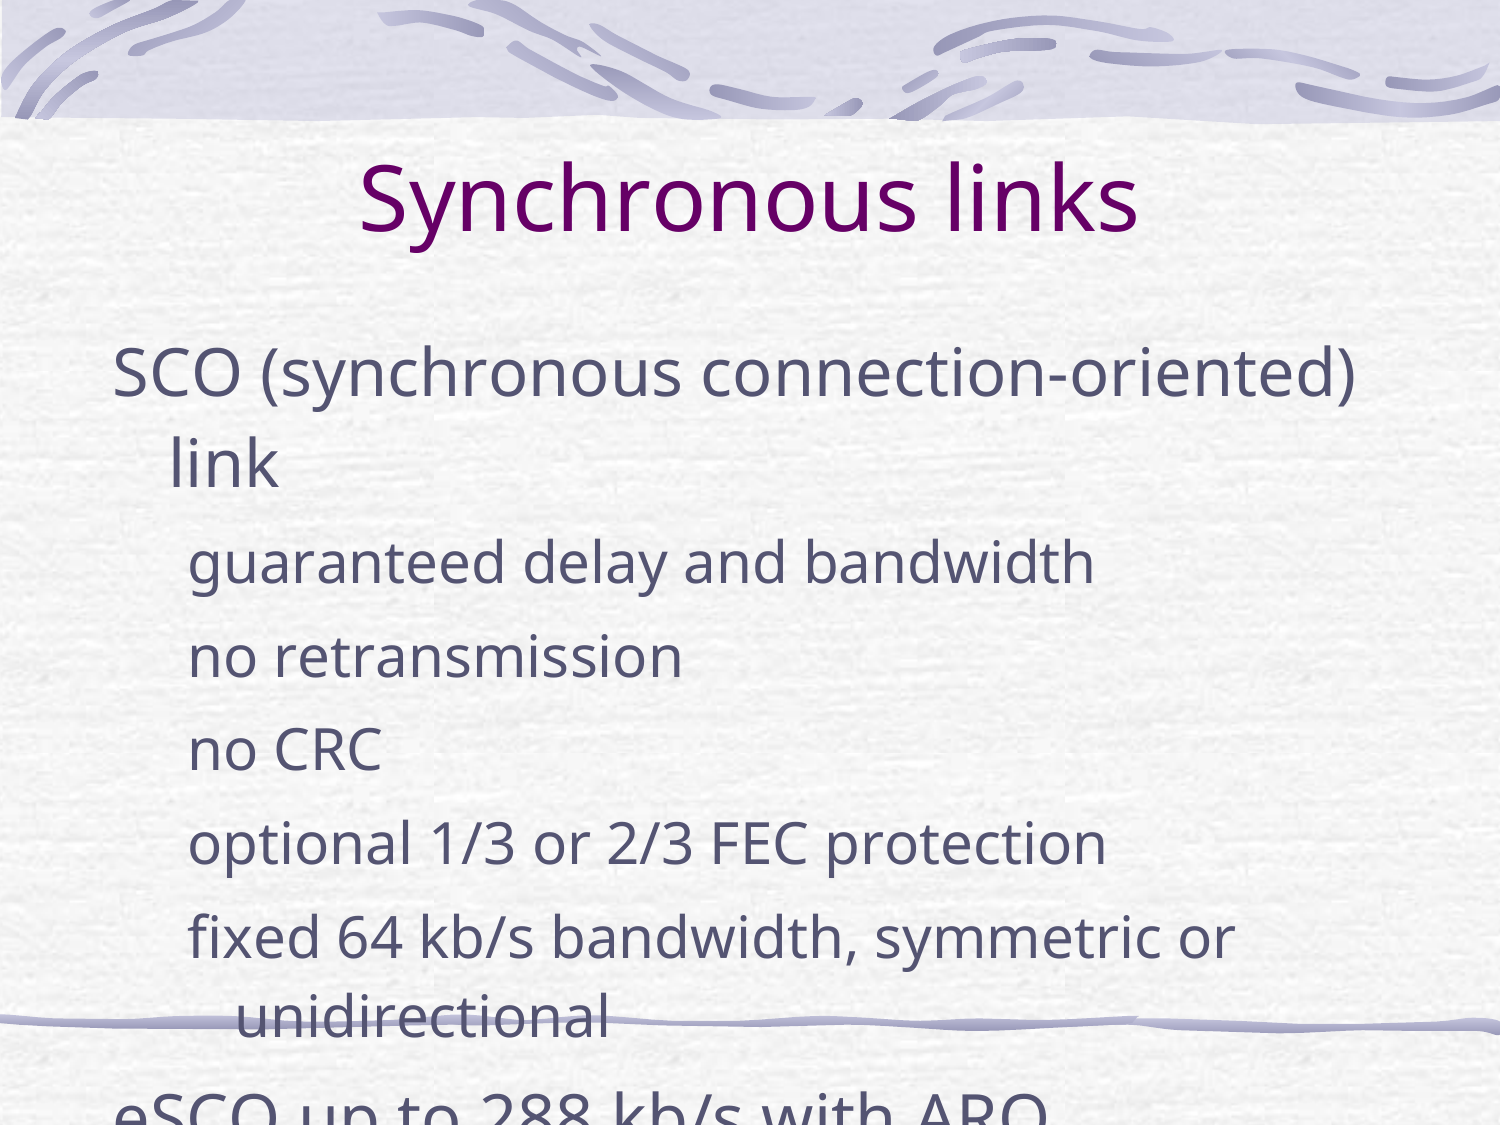

# Synchronous links
SCO (synchronous connection-oriented) link
guaranteed delay and bandwidth
no retransmission
no CRC
optional 1/3 or 2/3 FEC protection
fixed 64 kb/s bandwidth, symmetric or unidirectional
eSCO up to 288 kb/s with ARQ